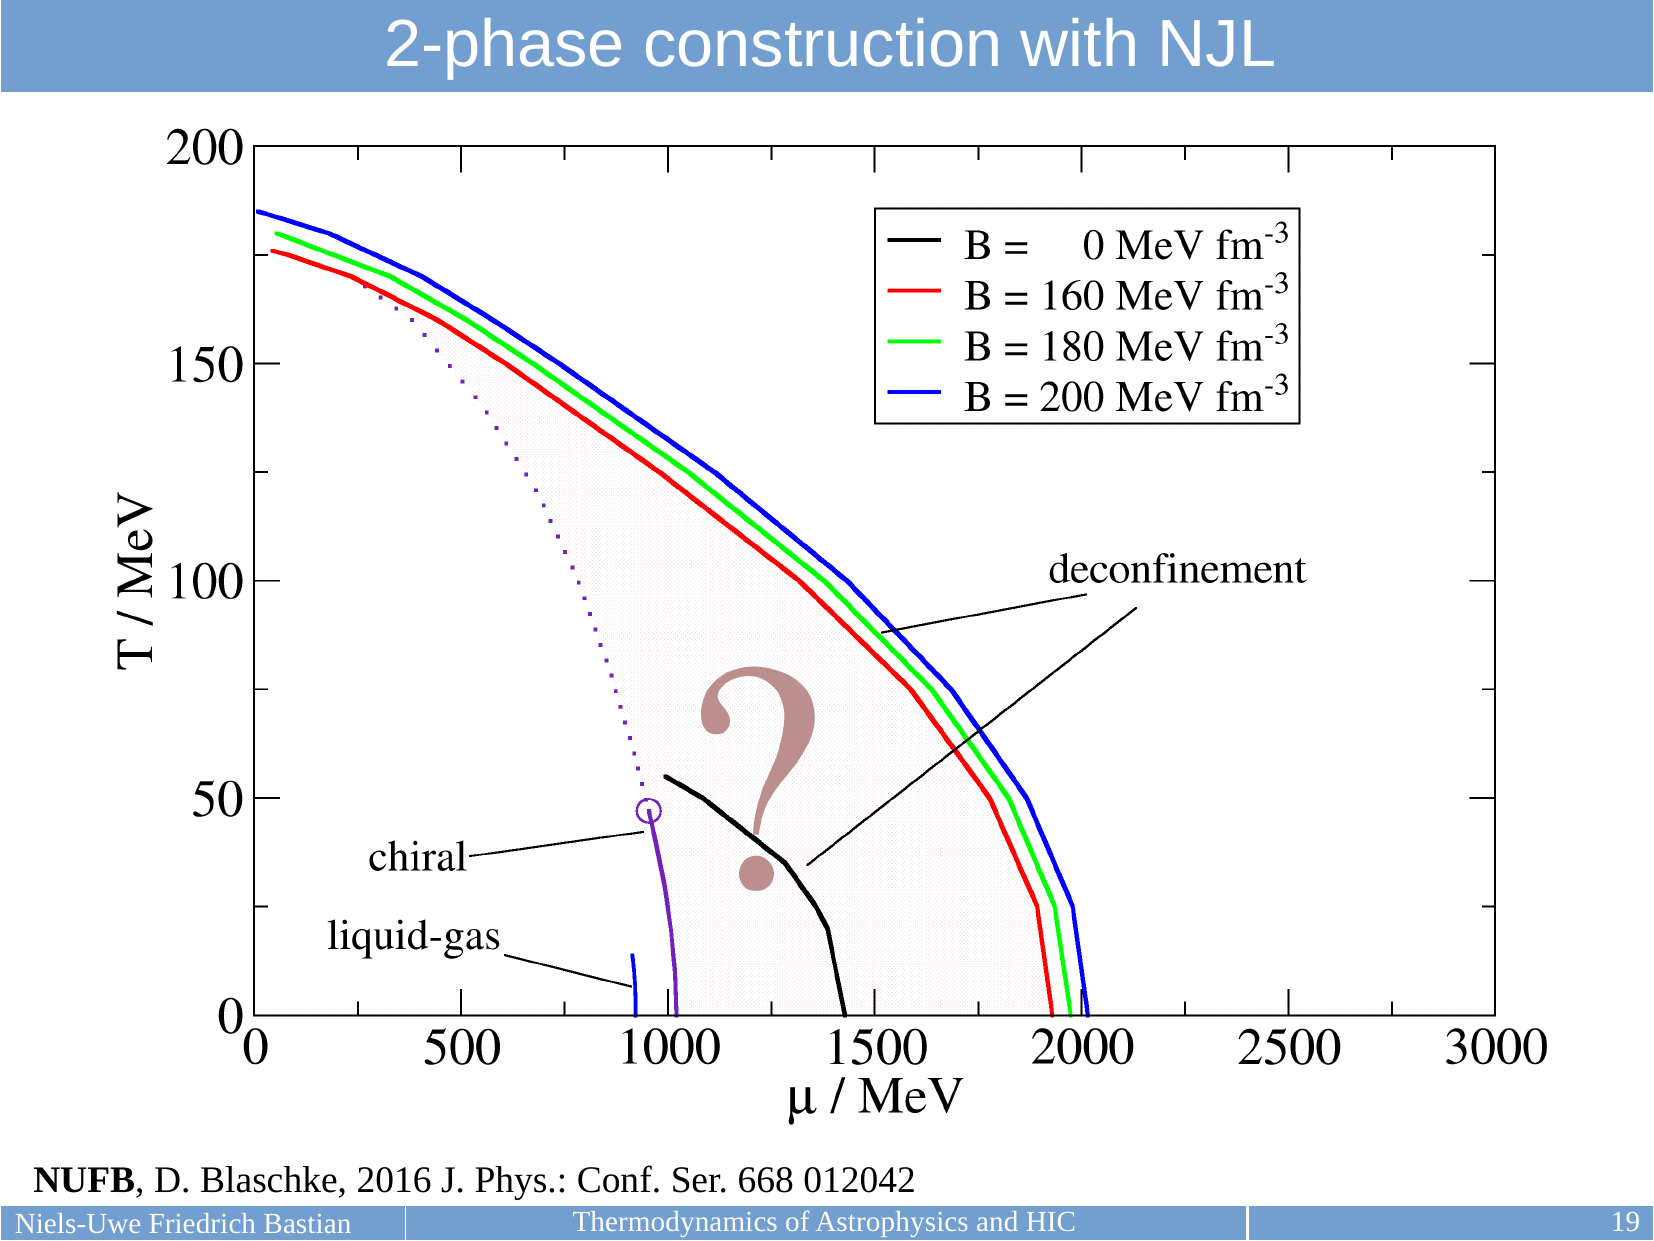

# 2-phase construction with NJL
NUFB, D. Blaschke, 2016 J. Phys.: Conf. Ser. 668 012042
Thermodynamics of Astrophysics and HIC
19